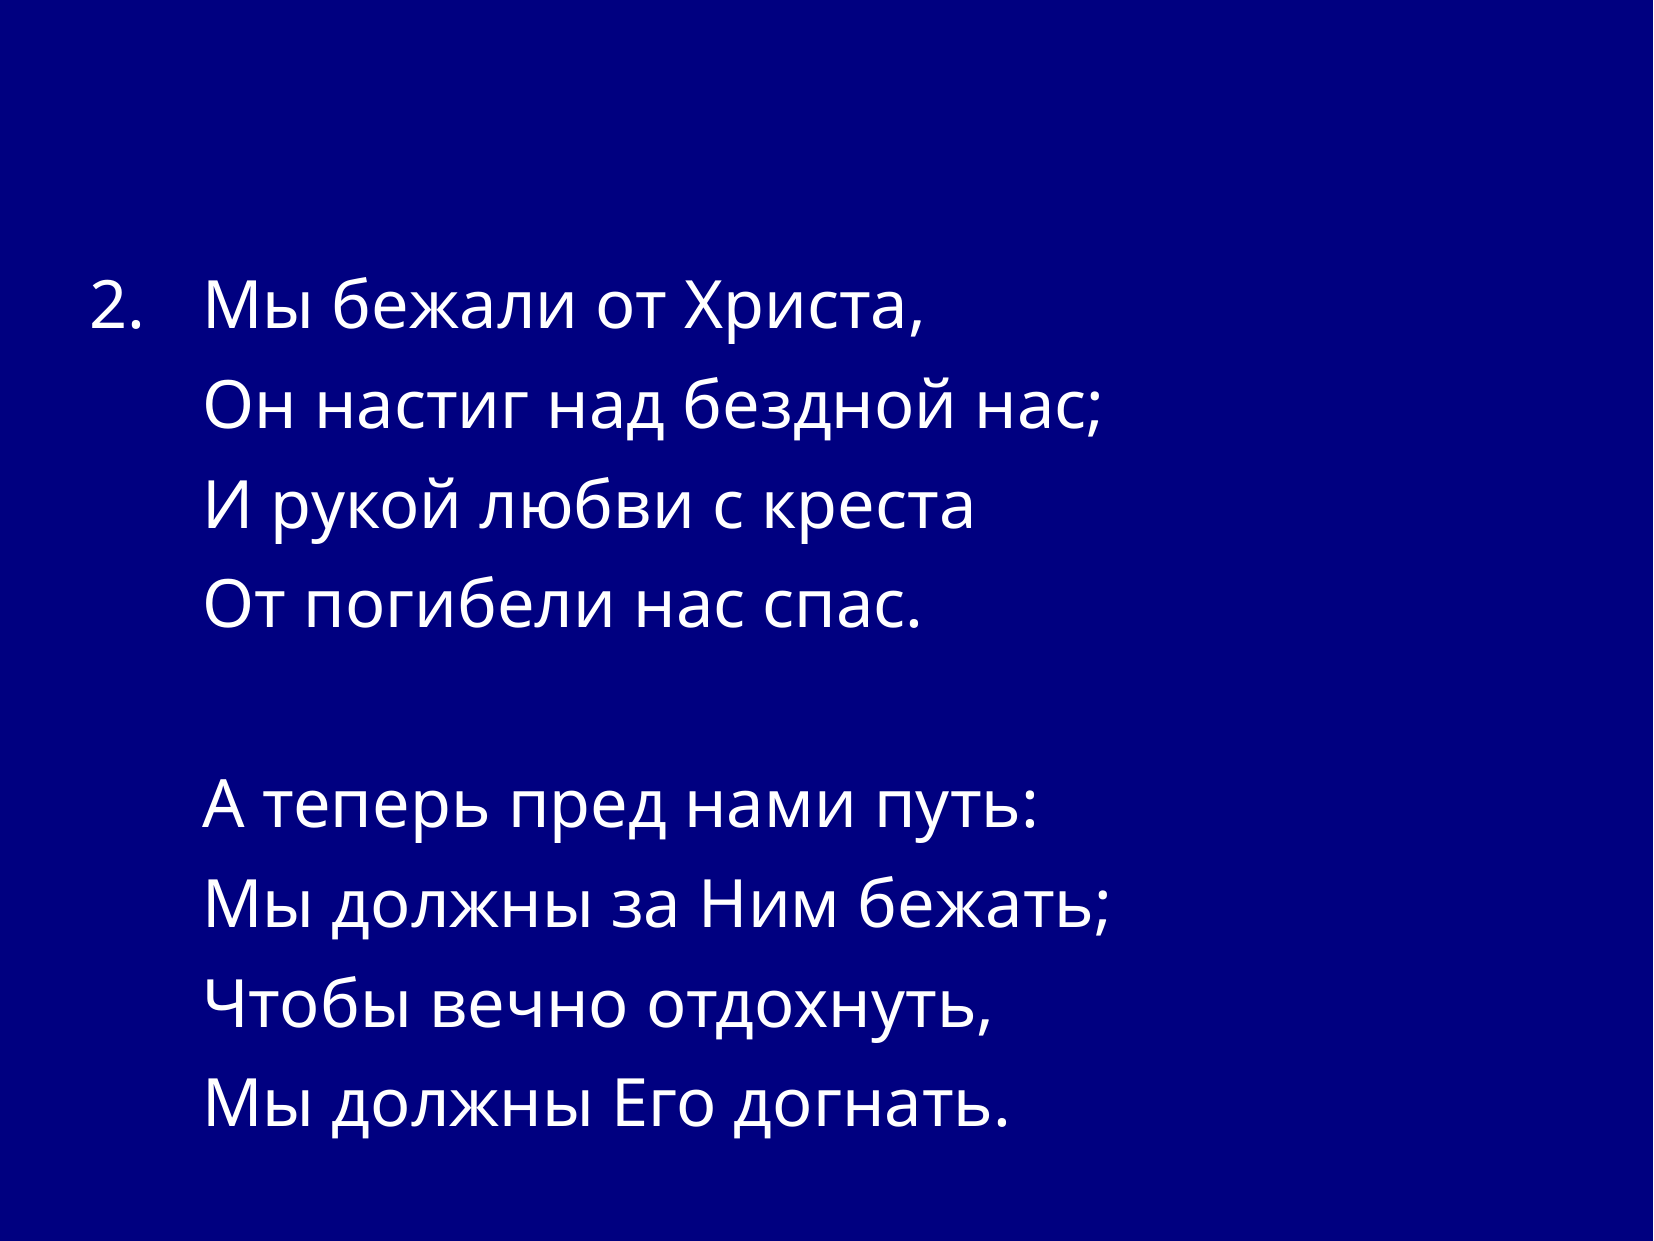

2.	Мы бежали от Христа,
	Он настиг над бездной нас;
	И рукой любви с креста
	От погибели нас спас.
	А теперь пред нами путь:
	Мы должны за Ним бежать;
	Чтобы вечно отдохнуть,
	Мы должны Его догнать.